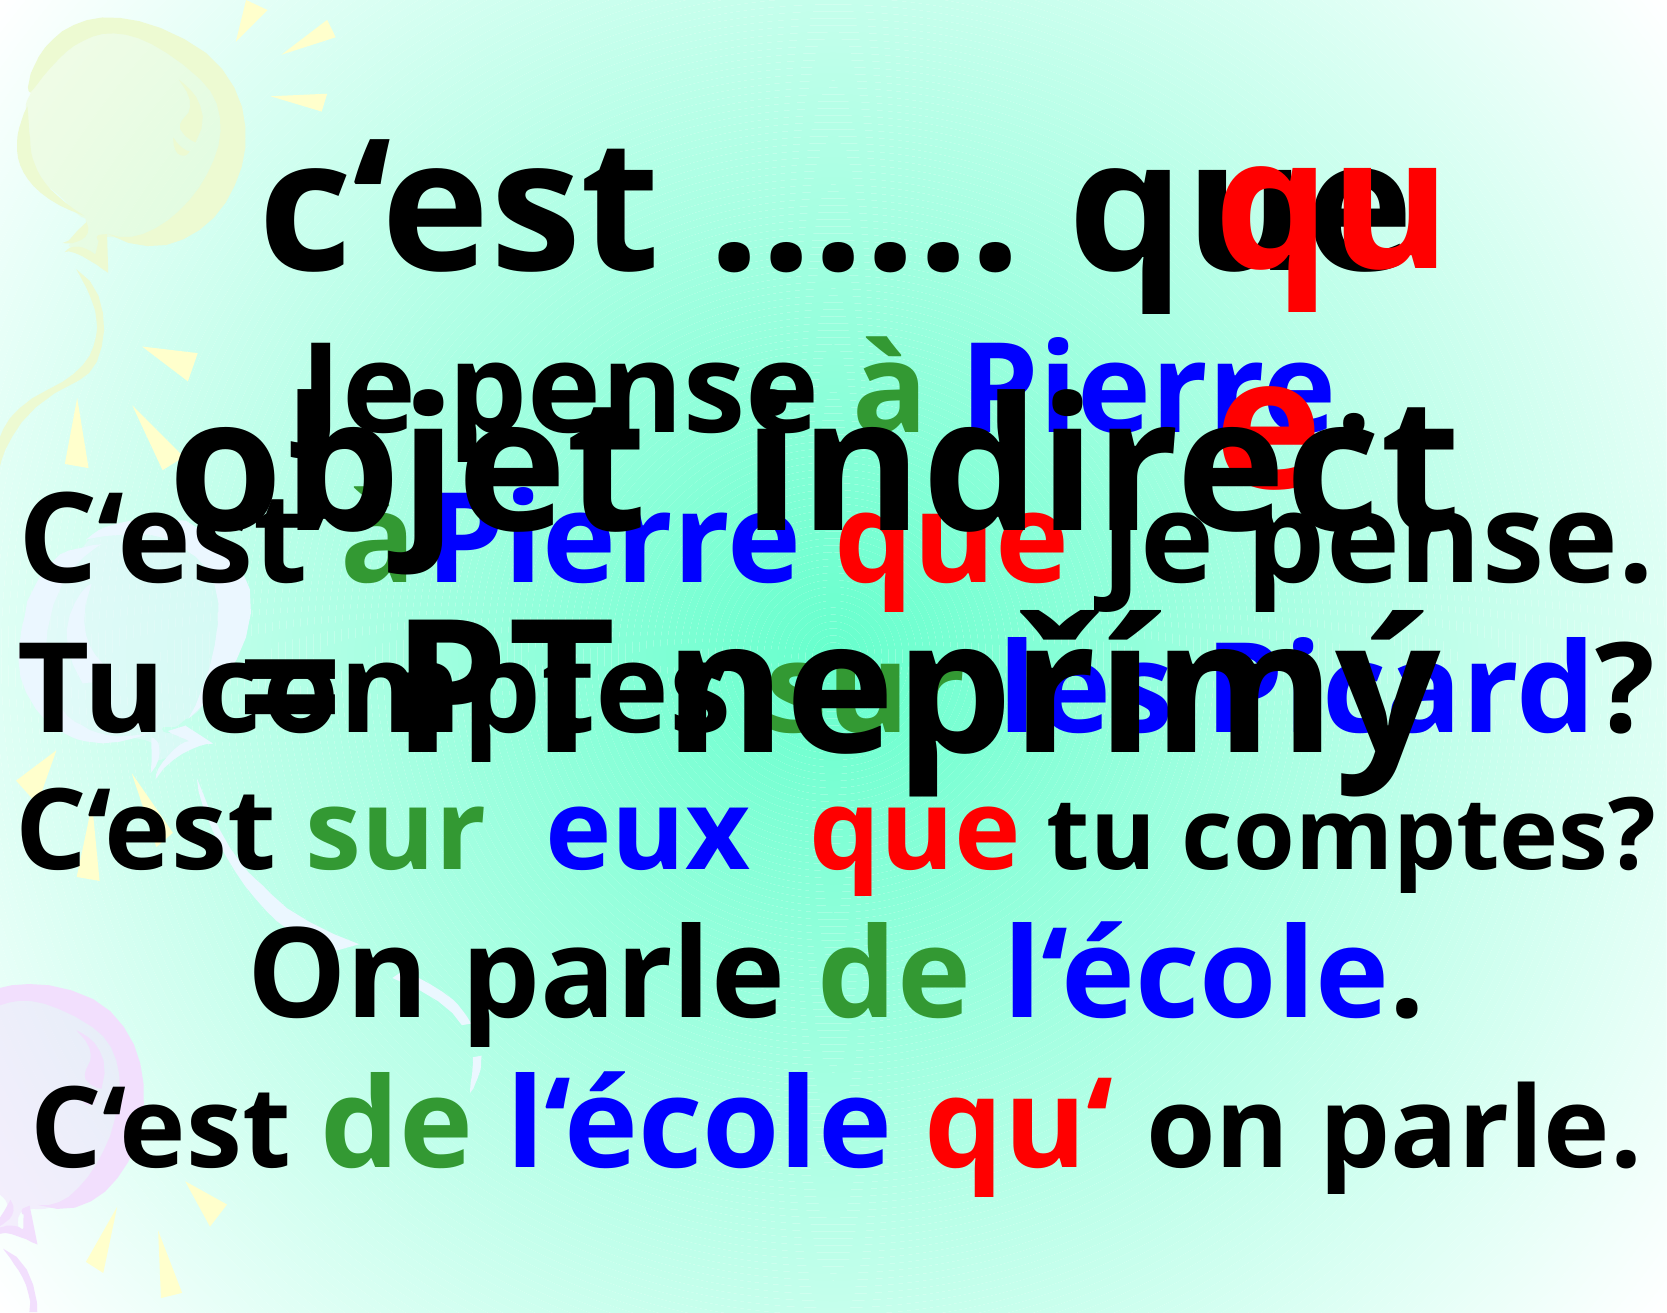

que
c‘est ...... que
Je pense à Pierre.
C‘est à Pierre que je pense.
Tu comptes sur les Picard?
C‘est sur eux que tu comptes?
On parle de l‘école.
C‘est de l‘école qu‘ on parle.
objet indirect
= PT nepřímý